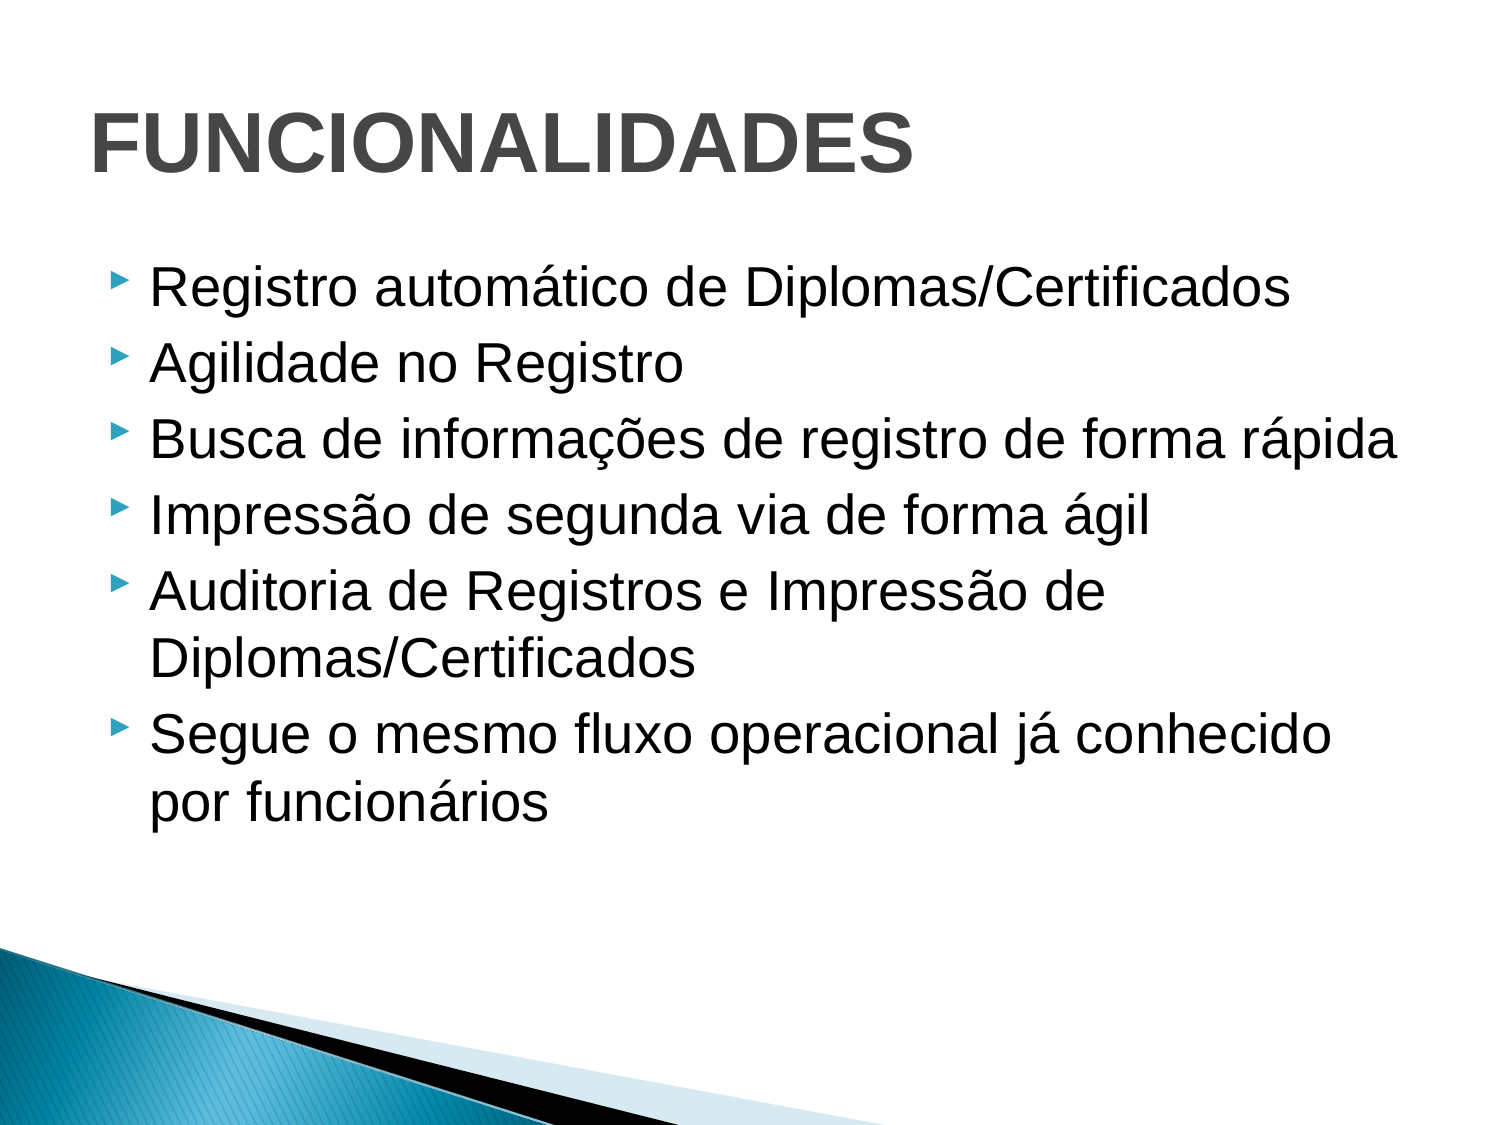

# FUNCIONALIDADES
Registro automático de Diplomas/Certificados
Agilidade no Registro
Busca de informações de registro de forma rápida
Impressão de segunda via de forma ágil
Auditoria de Registros e Impressão de Diplomas/Certificados
Segue o mesmo fluxo operacional já conhecido por funcionários